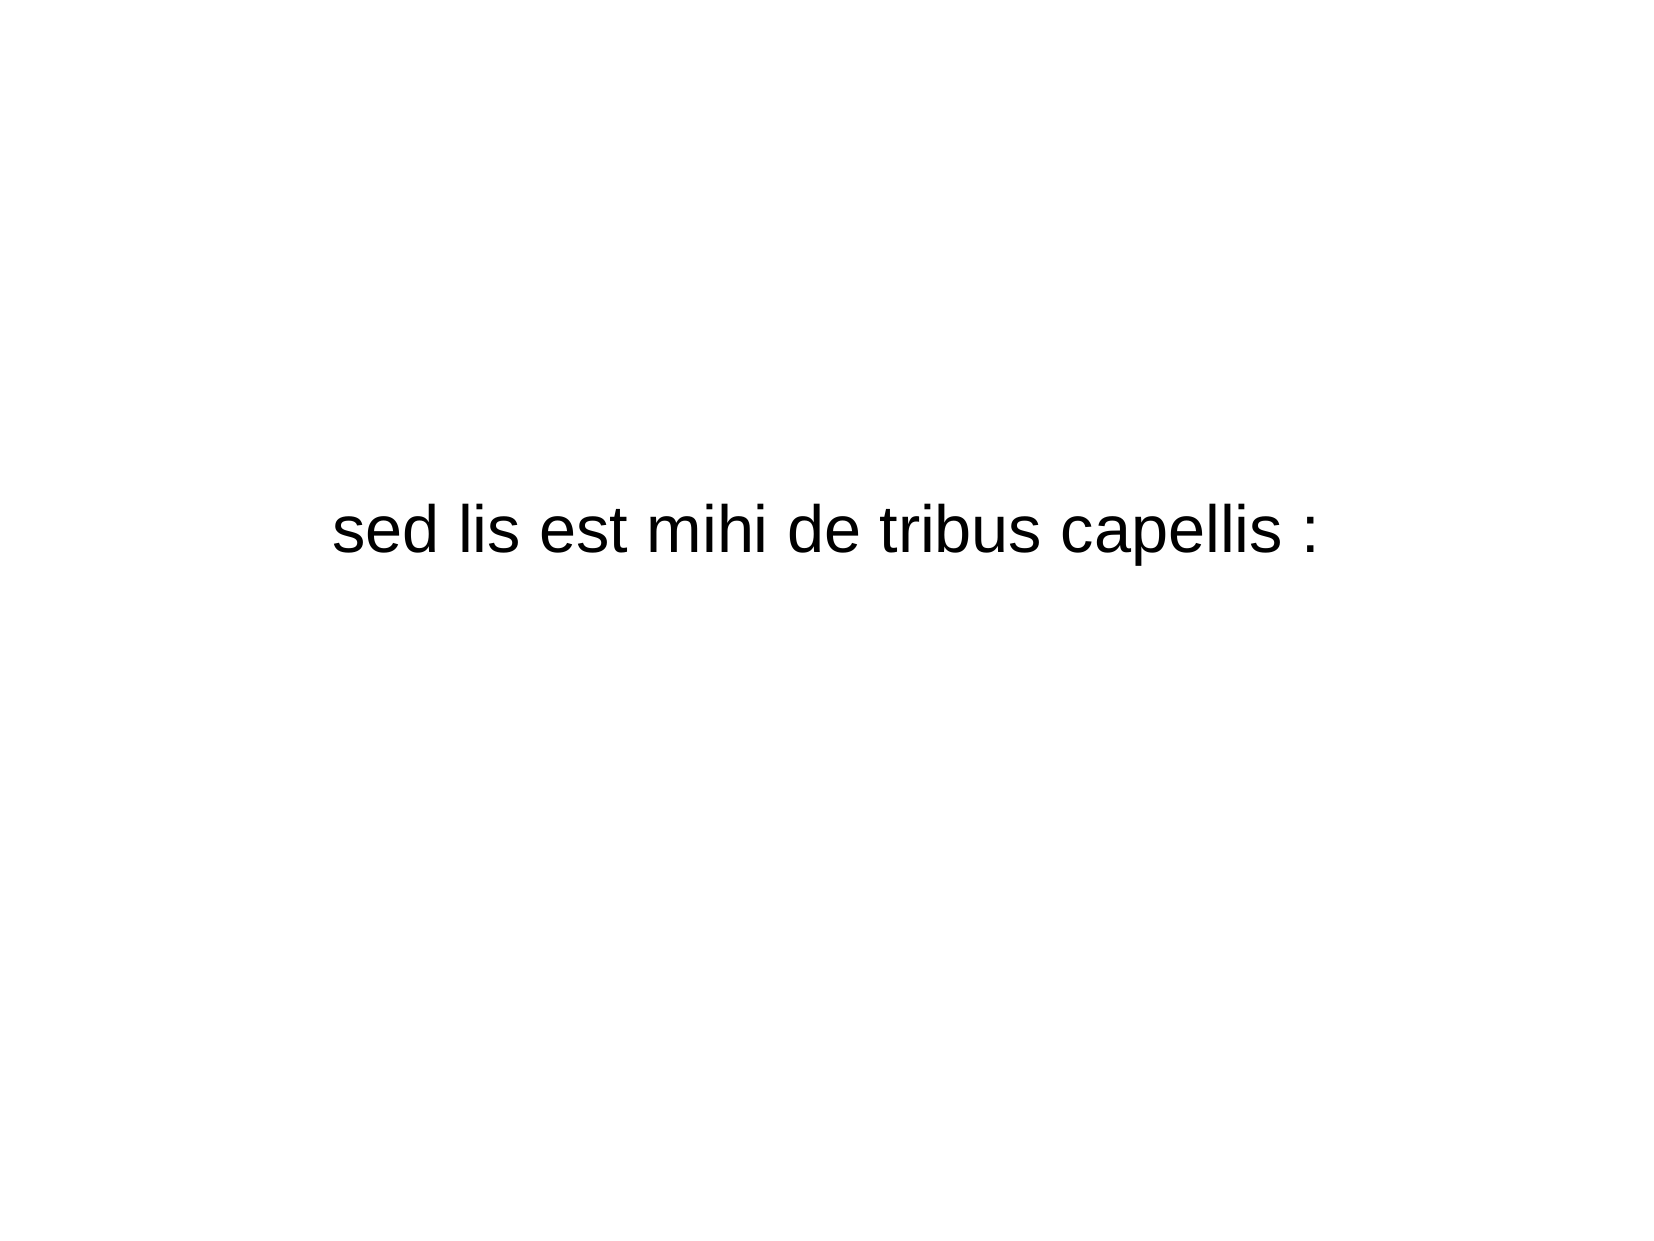

# sed lis est mihi de tribus capellis :